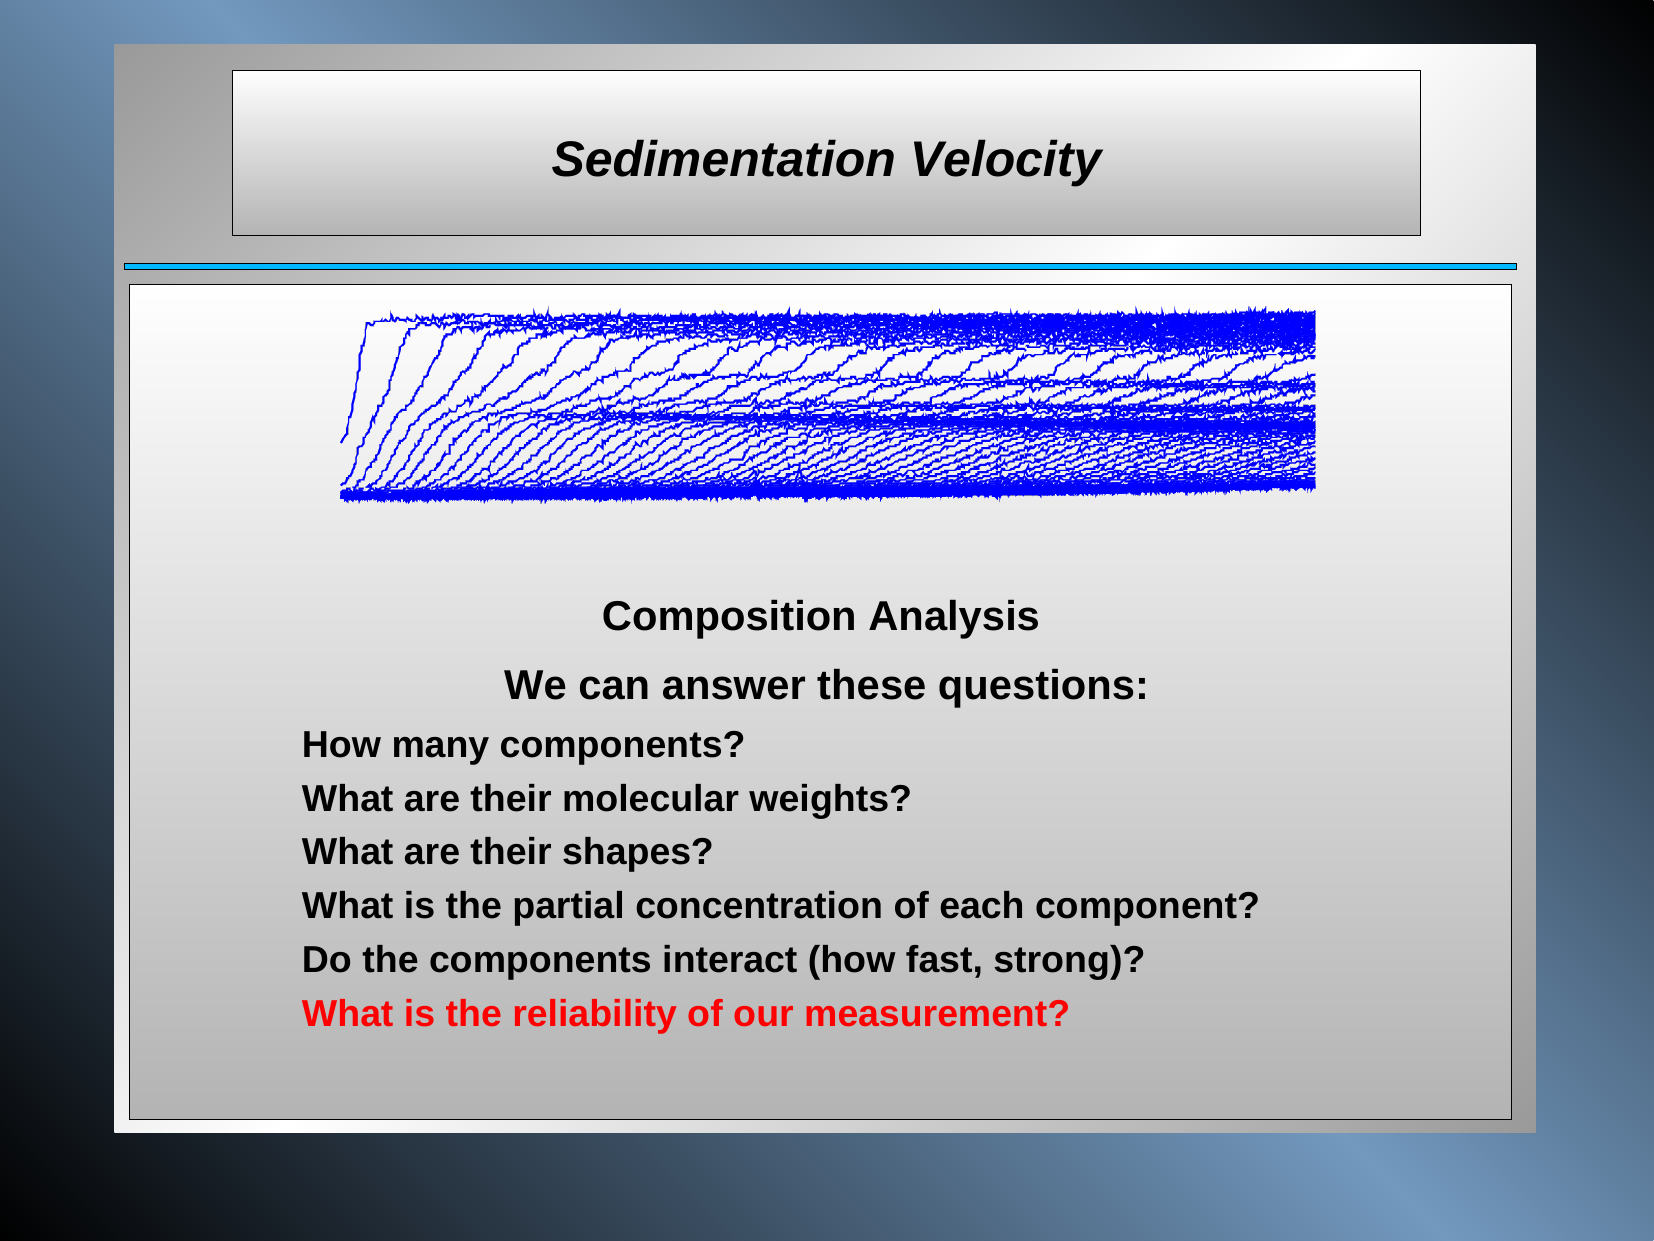

Sedimentation Velocity
Composition Analysis
We can answer these questions:
How many components?
What are their molecular weights?
What are their shapes?
What is the partial concentration of each component?
Do the components interact (how fast, strong)?
What is the reliability of our measurement?